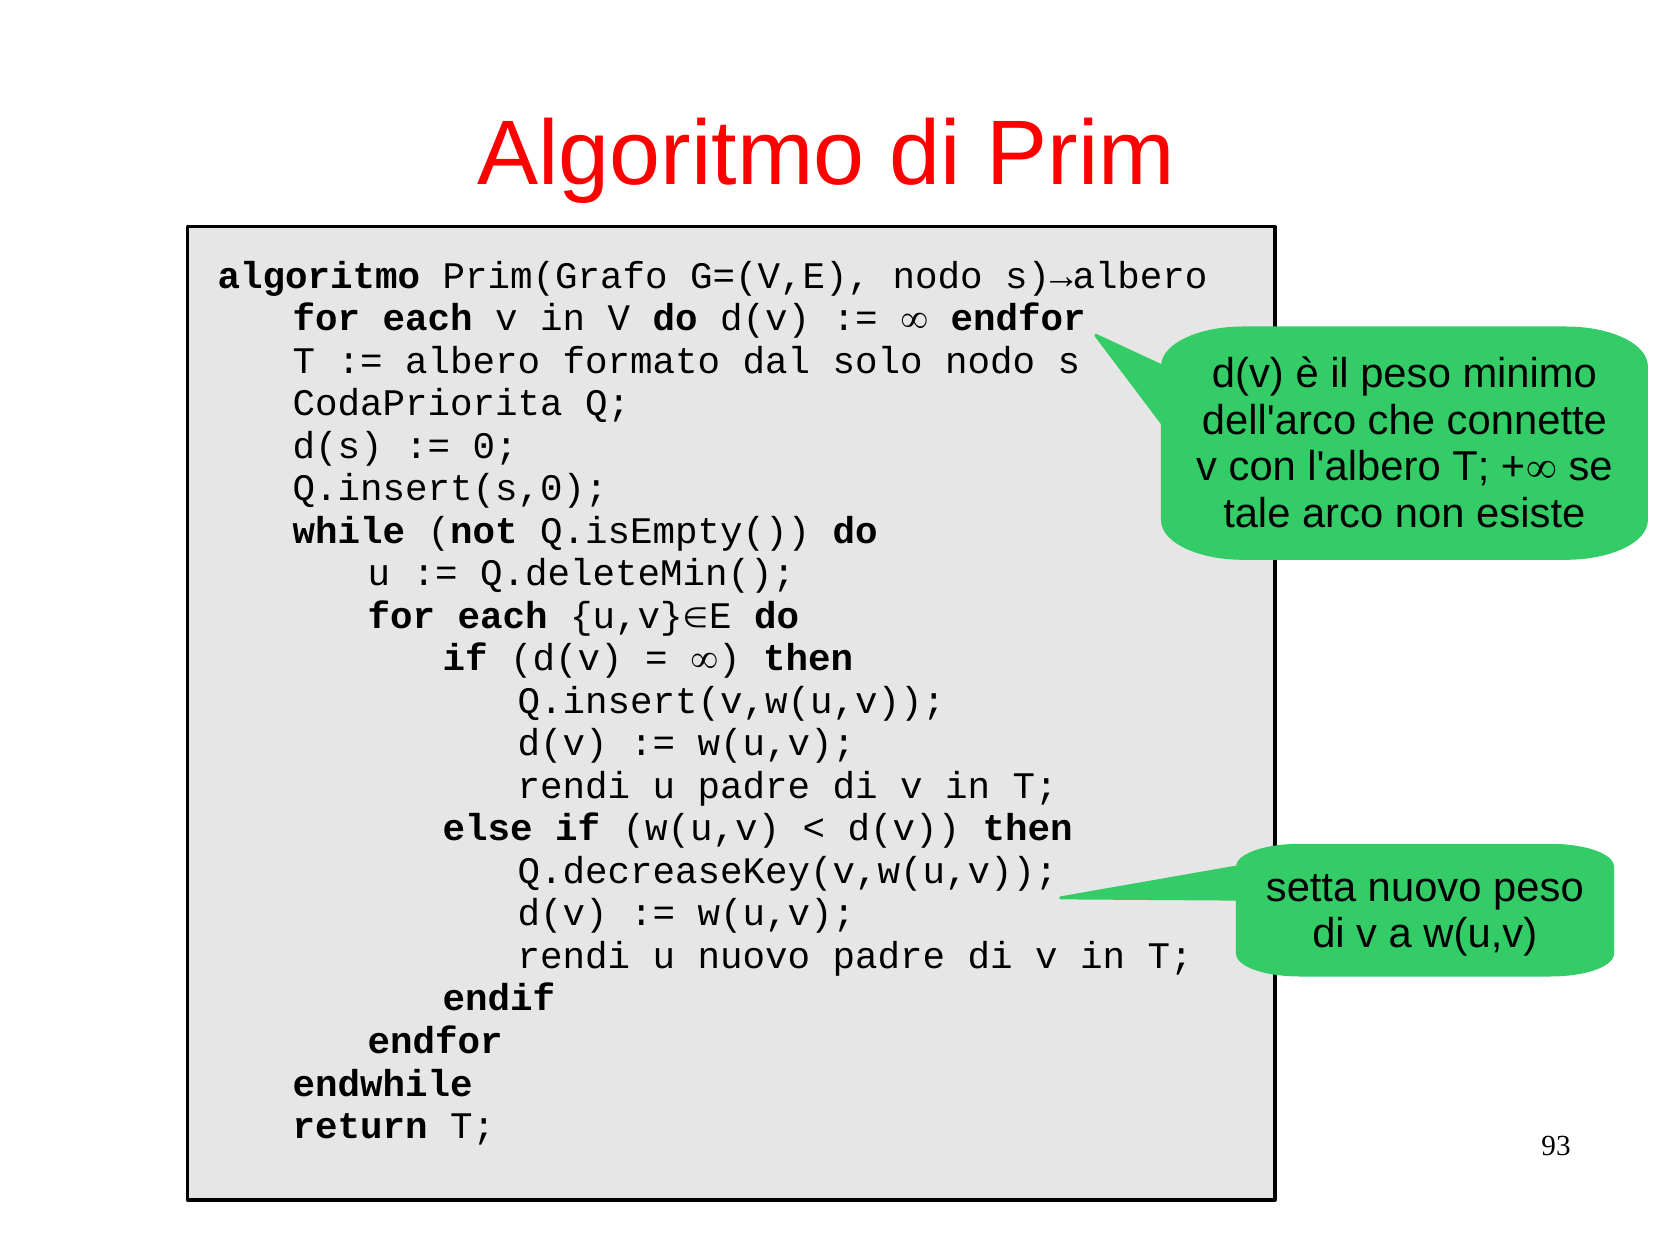

# Algoritmo di Prim
algoritmo Prim(Grafo G=(V,E), nodo s)→albero
	for each v in V do d(v) :=  endfor
	T := albero formato dal solo nodo s
	CodaPriorita Q;
	d(s) := 0;
	Q.insert(s,0);
	while (not Q.isEmpty()) do
		u := Q.deleteMin();
		for each {u,v}E do
			if (d(v) = ) then
				Q.insert(v,w(u,v));
				d(v) := w(u,v);
				rendi u padre di v in T;
			else if (w(u,v) < d(v)) then
				Q.decreaseKey(v,w(u,v));
				d(v) := w(u,v);
				rendi u nuovo padre di v in T;
			endif
		endfor
	endwhile
	return T;
d(v) è il peso minimo dell'arco che connette v con l'albero T; + se tale arco non esiste
setta nuovo peso di v a w(u,v)
Algoritmi e Strutture Dati
93